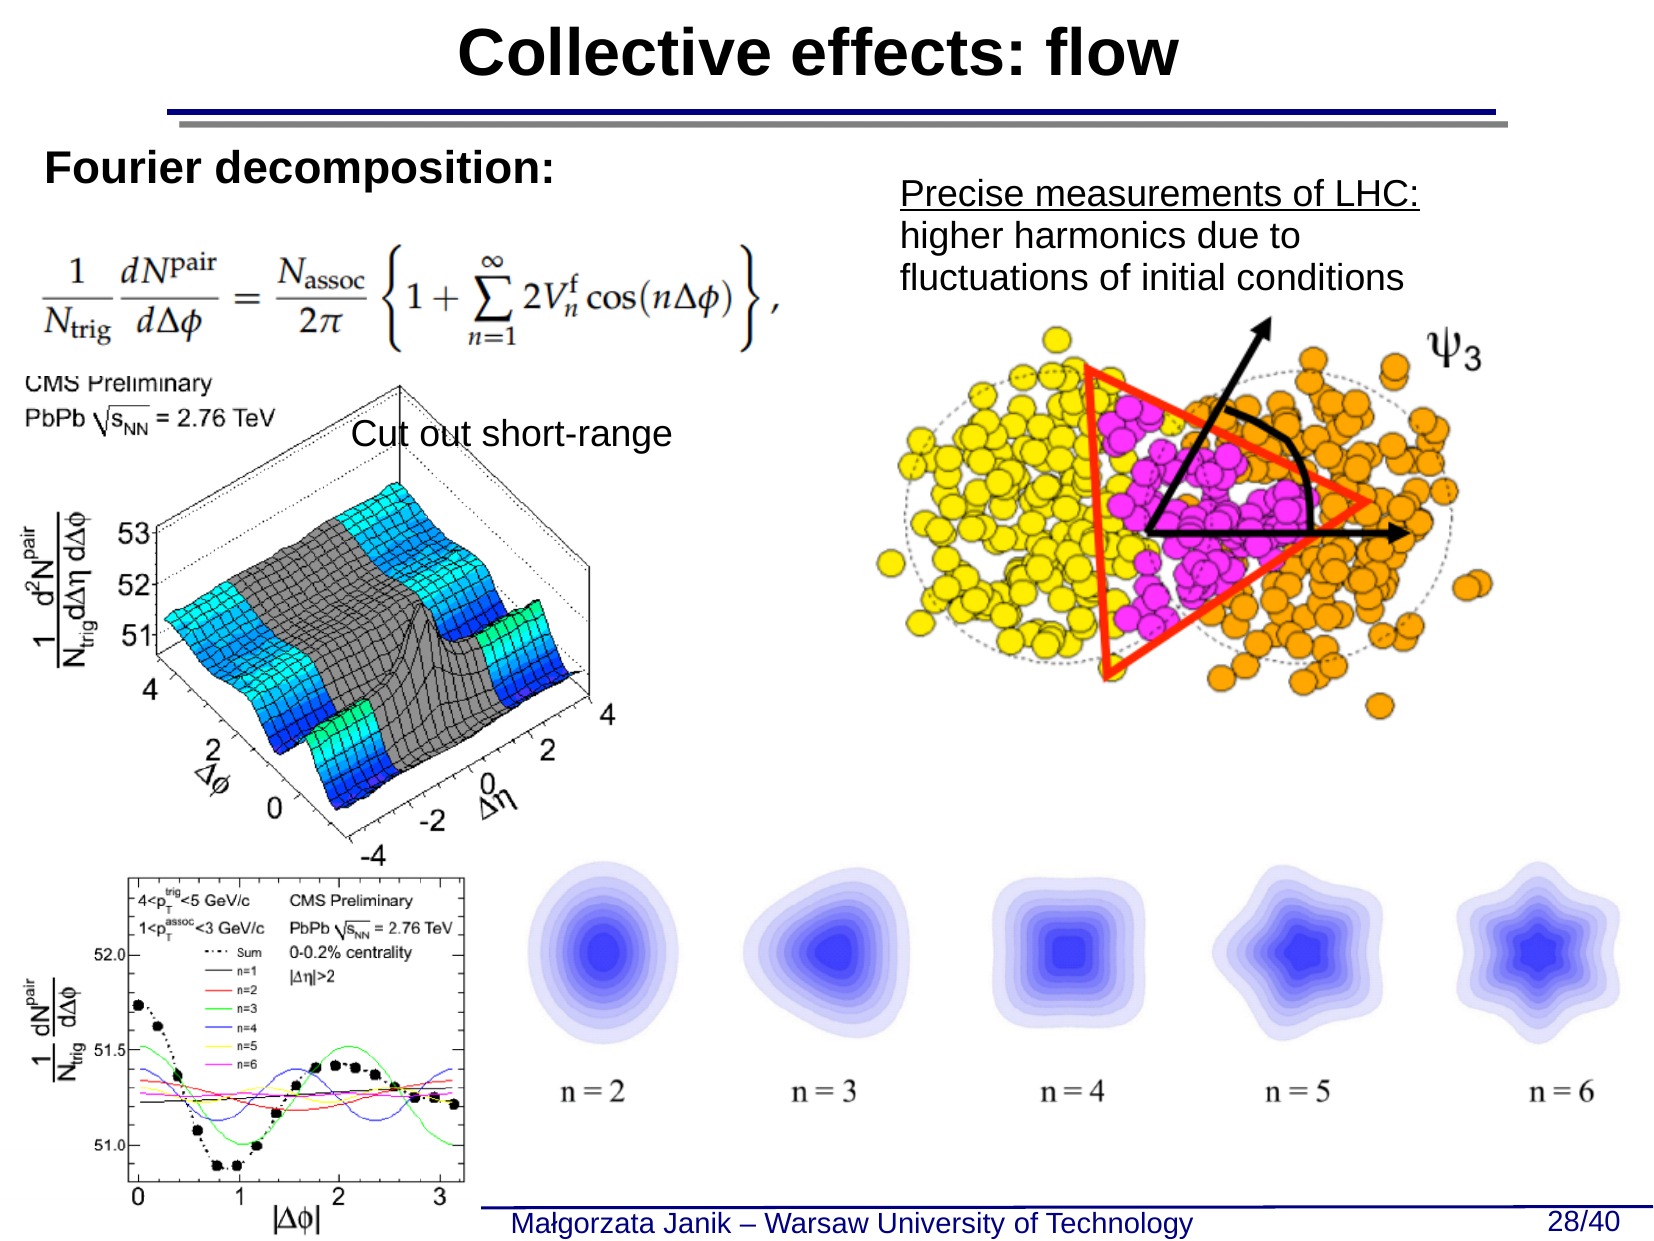

# Collective effects: flow
Fourier decomposition:
Precise measurements of LHC: higher harmonics due to fluctuations of initial conditions
Cut out short-range